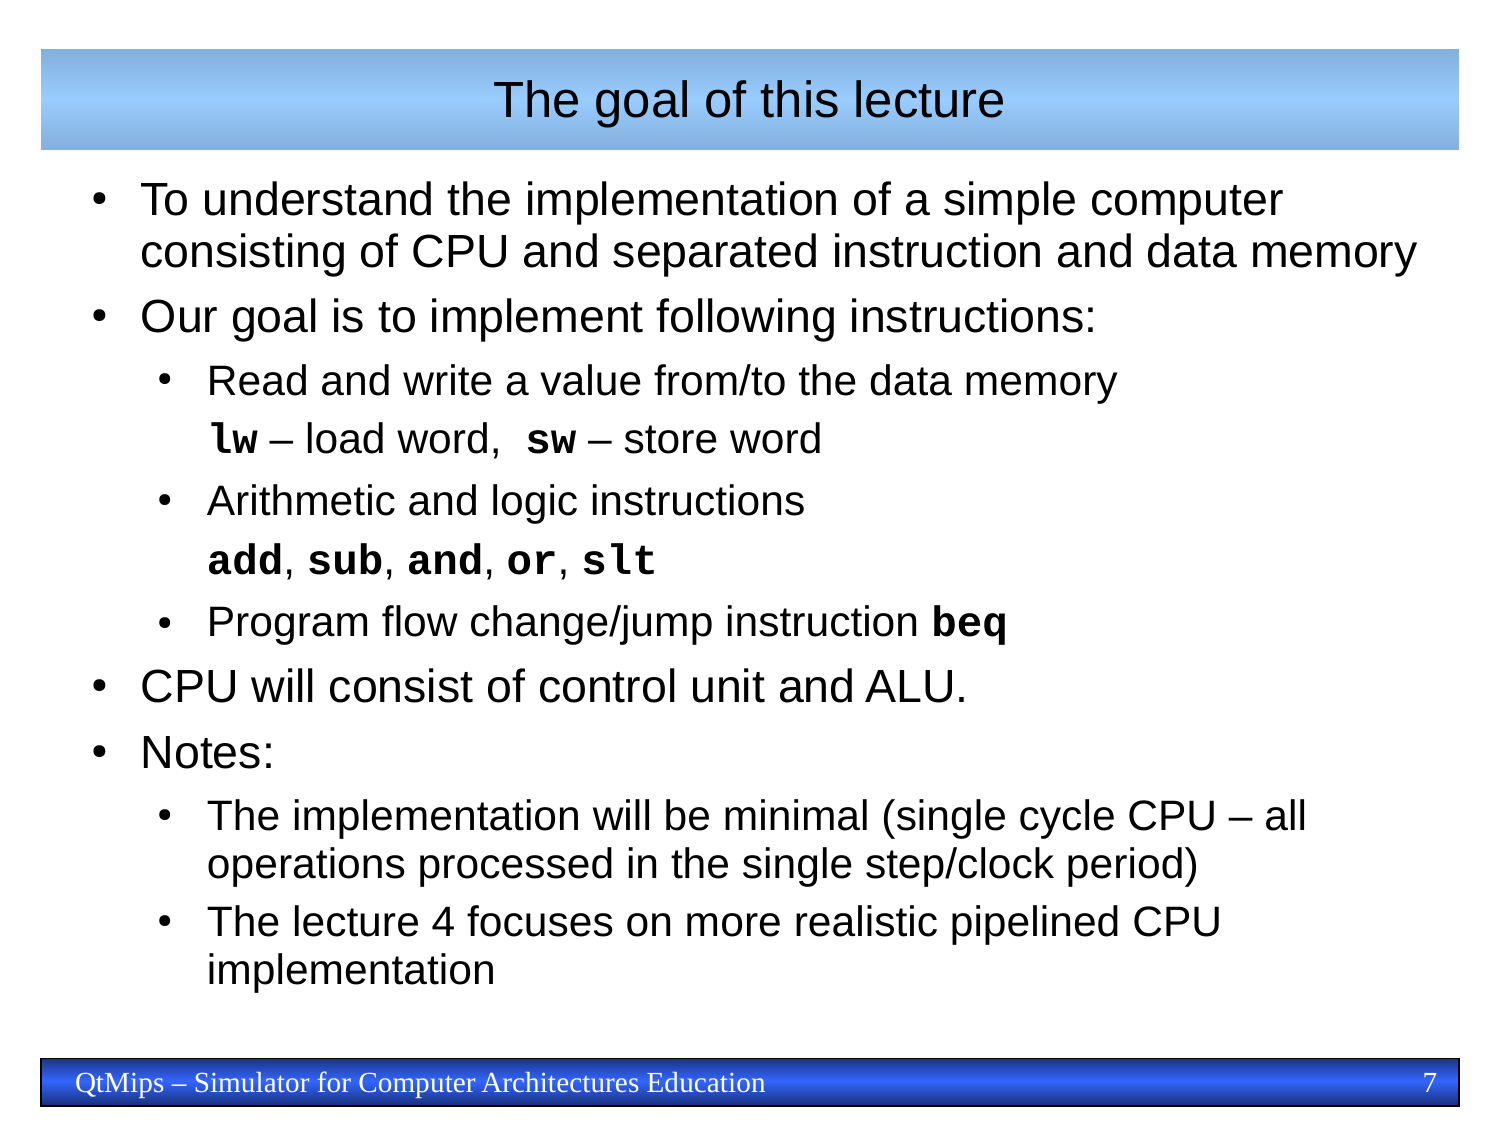

# The goal of this lecture
To understand the implementation of a simple computer consisting of CPU and separated instruction and data memory
Our goal is to implement following instructions:
Read and write a value from/to the data memory
lw – load word, sw – store word
Arithmetic and logic instructions
add, sub, and, or, slt
Program flow change/jump instruction beq
CPU will consist of control unit and ALU.
Notes:
The implementation will be minimal (single cycle CPU – all operations processed in the single step/clock period)
The lecture 4 focuses on more realistic pipelined CPU implementation
QtMips – Simulator for Computer Architectures Education
7